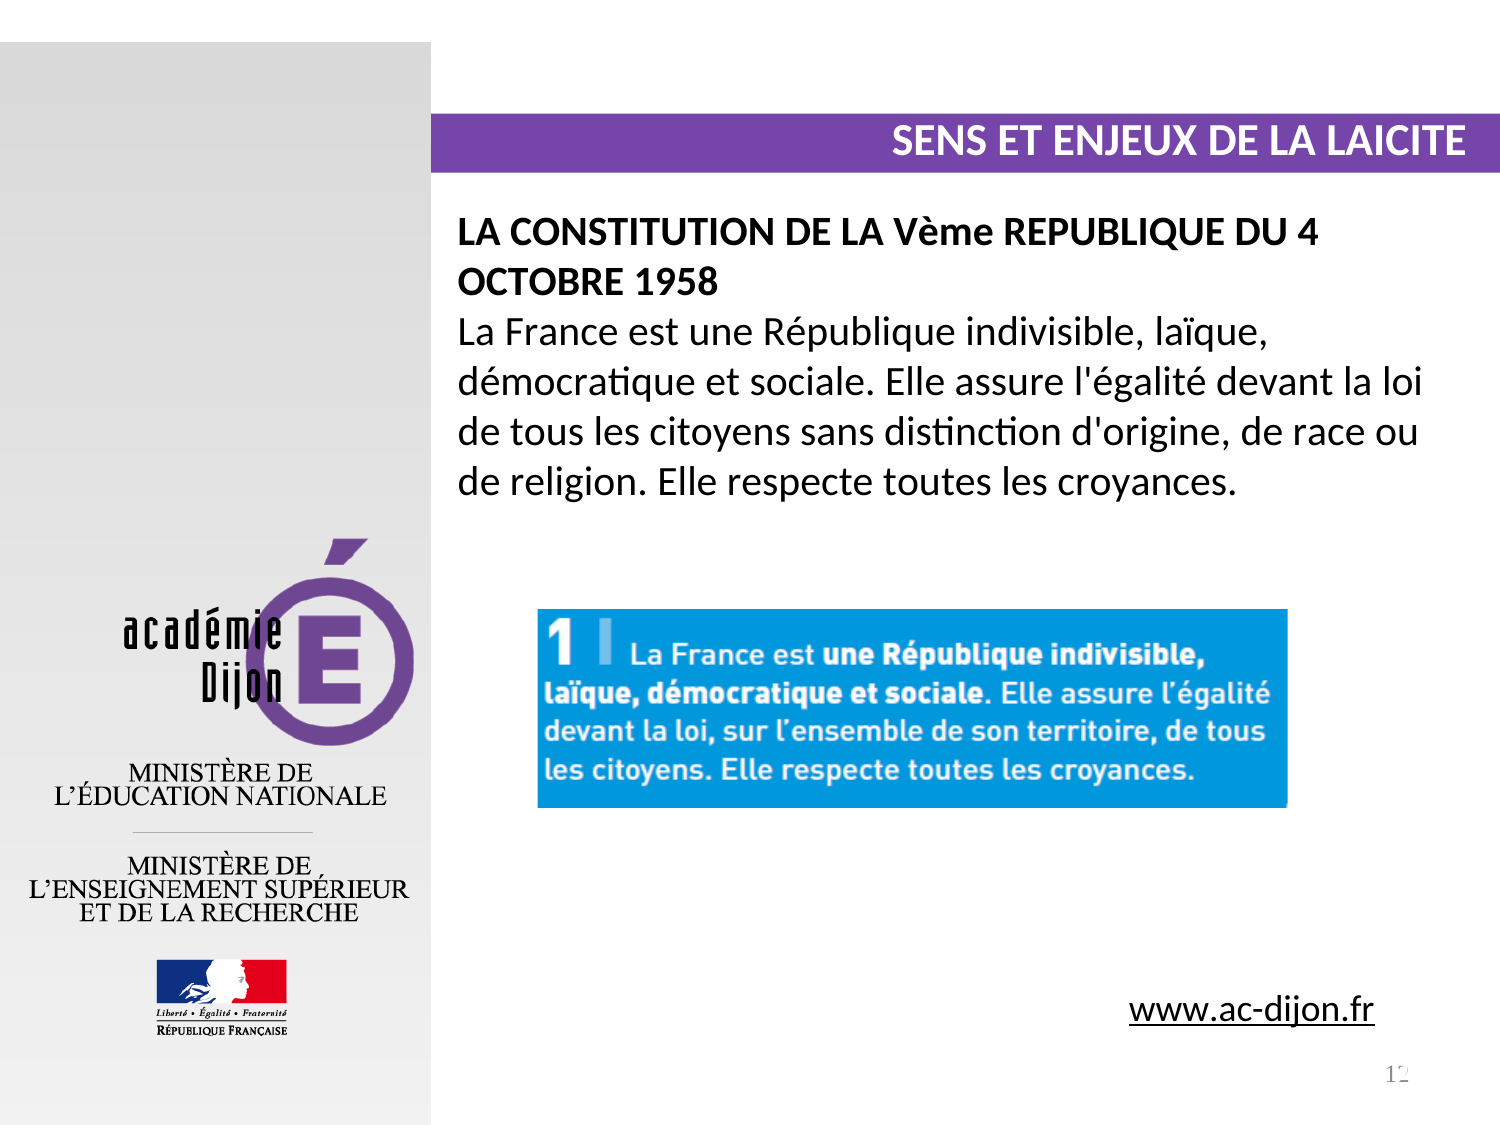

SENS ET ENJEUX DE LA LAICITE
LA CONSTITUTION DE LA Vème REPUBLIQUE DU 4 OCTOBRE 1958
La France est une République indivisible, laïque, démocratique et sociale. Elle assure l'égalité devant la loi de tous les citoyens sans distinction d'origine, de race ou de religion. Elle respecte toutes les croyances.
12